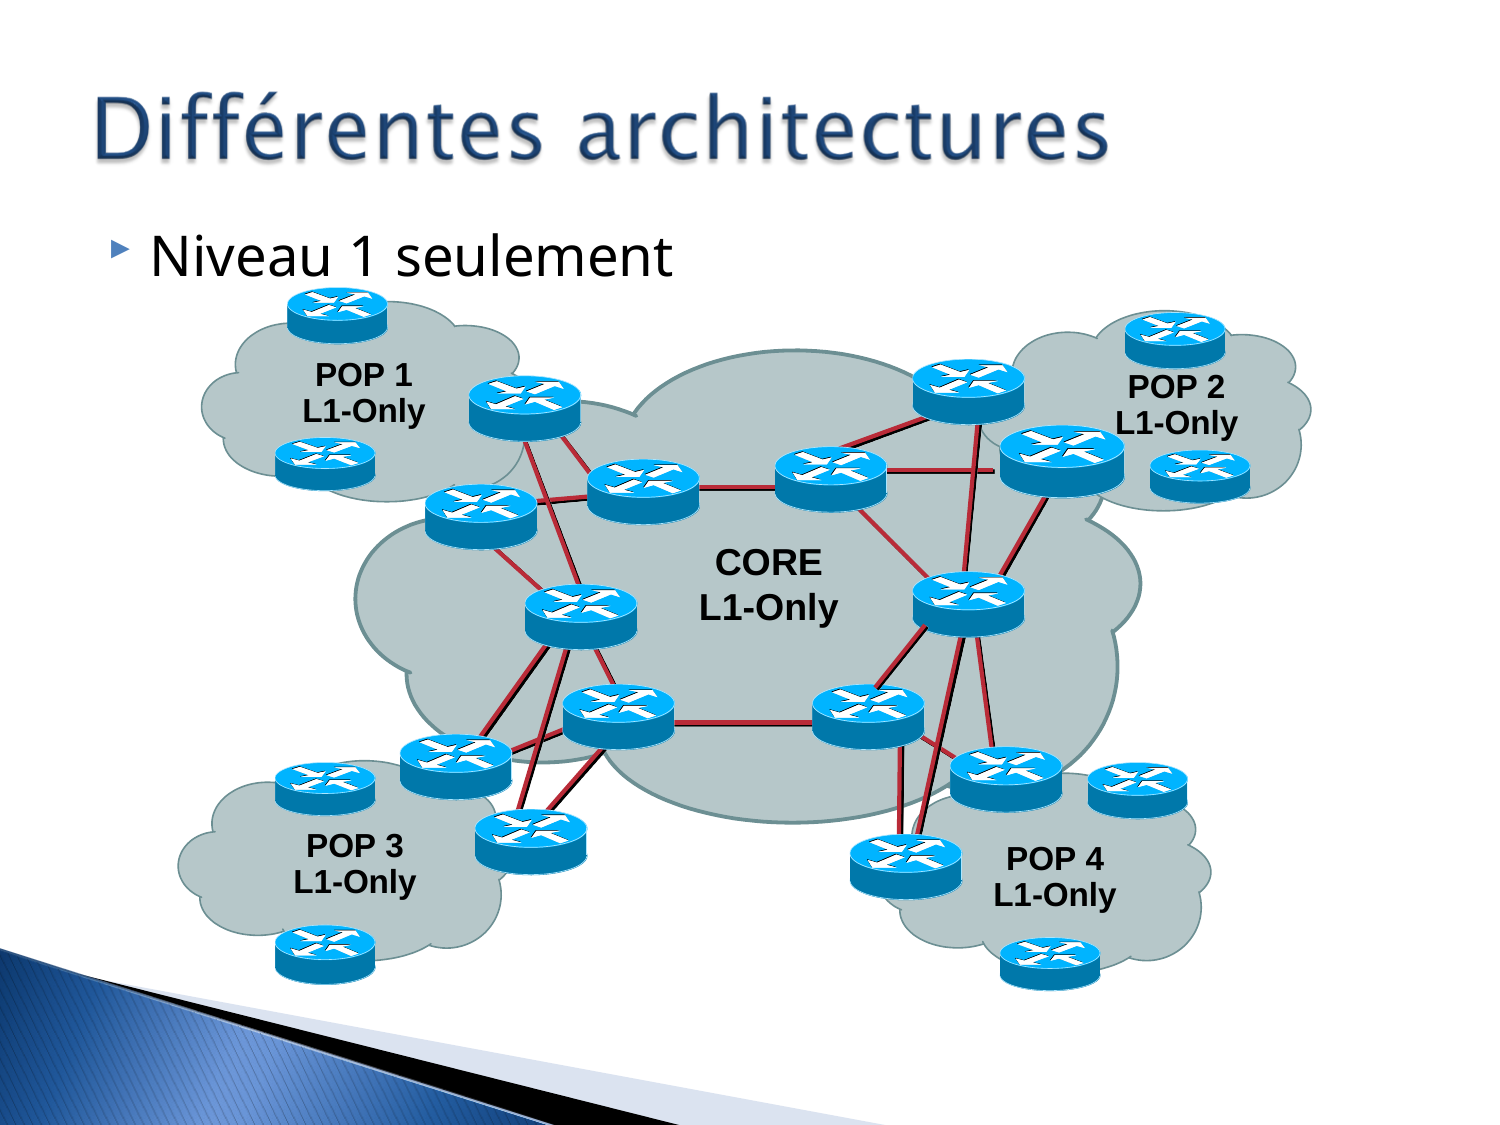

# Niveau 1 seulement
POP 1
L1-Only
POP 2
L1-Only
CORE
L1-Only
POP 3
L1-Only
POP 4
L1-Only